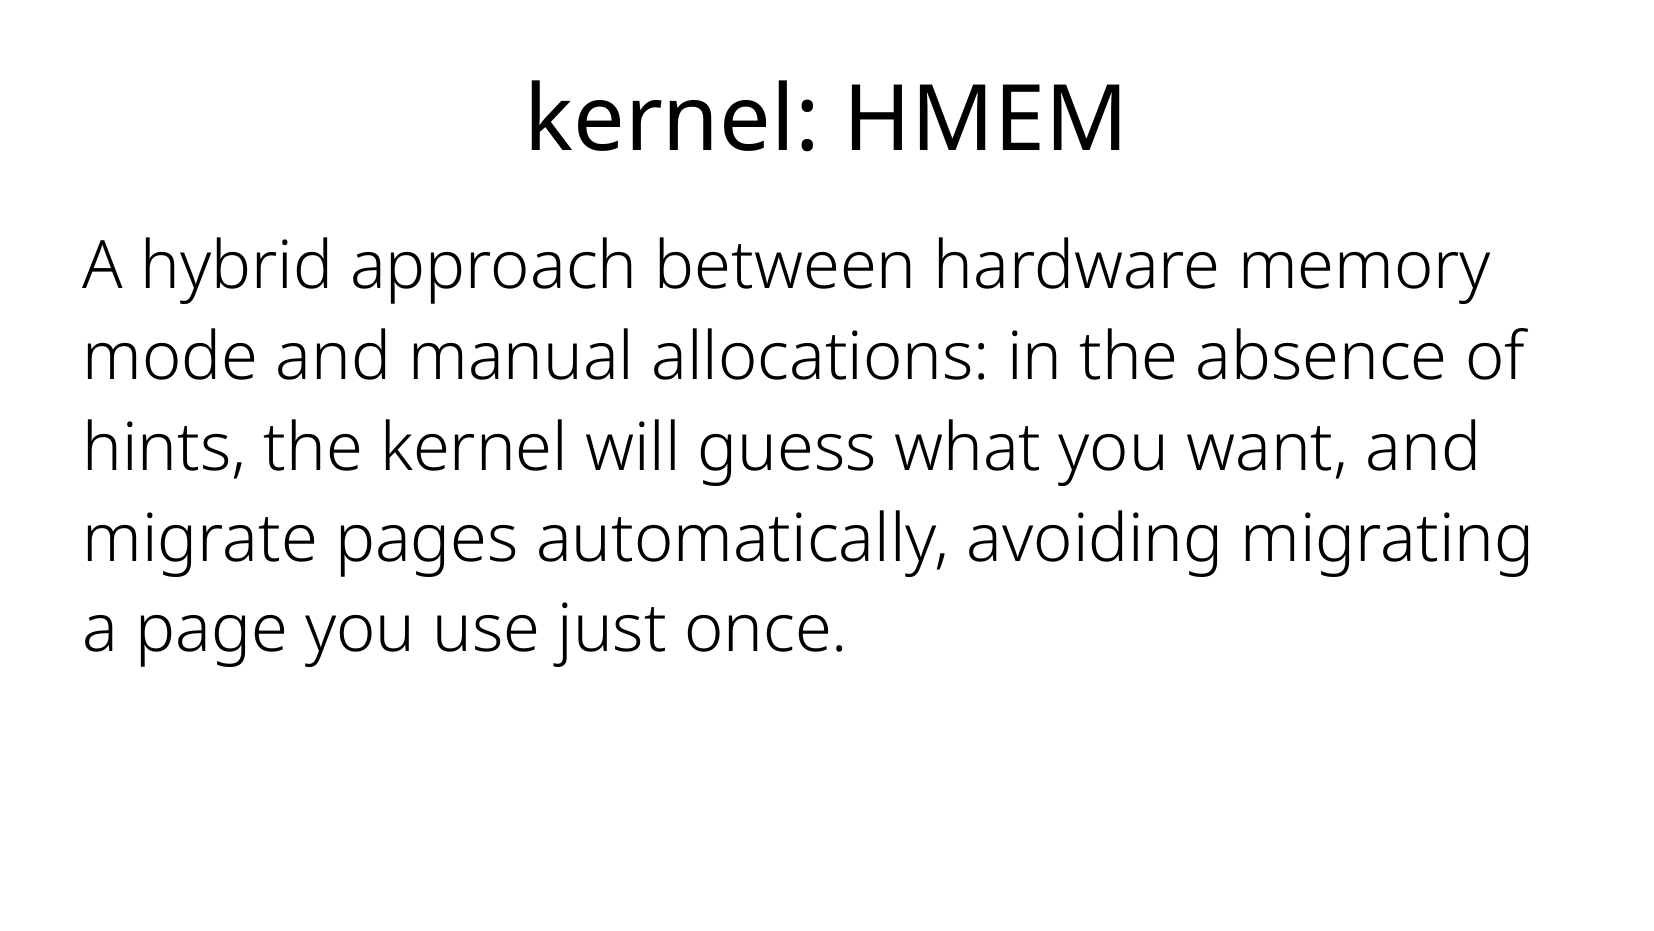

# kernel: HMEM
A hybrid approach between hardware memory mode and manual allocations: in the absence of hints, the kernel will guess what you want, and migrate pages automatically, avoiding migrating a page you use just once.